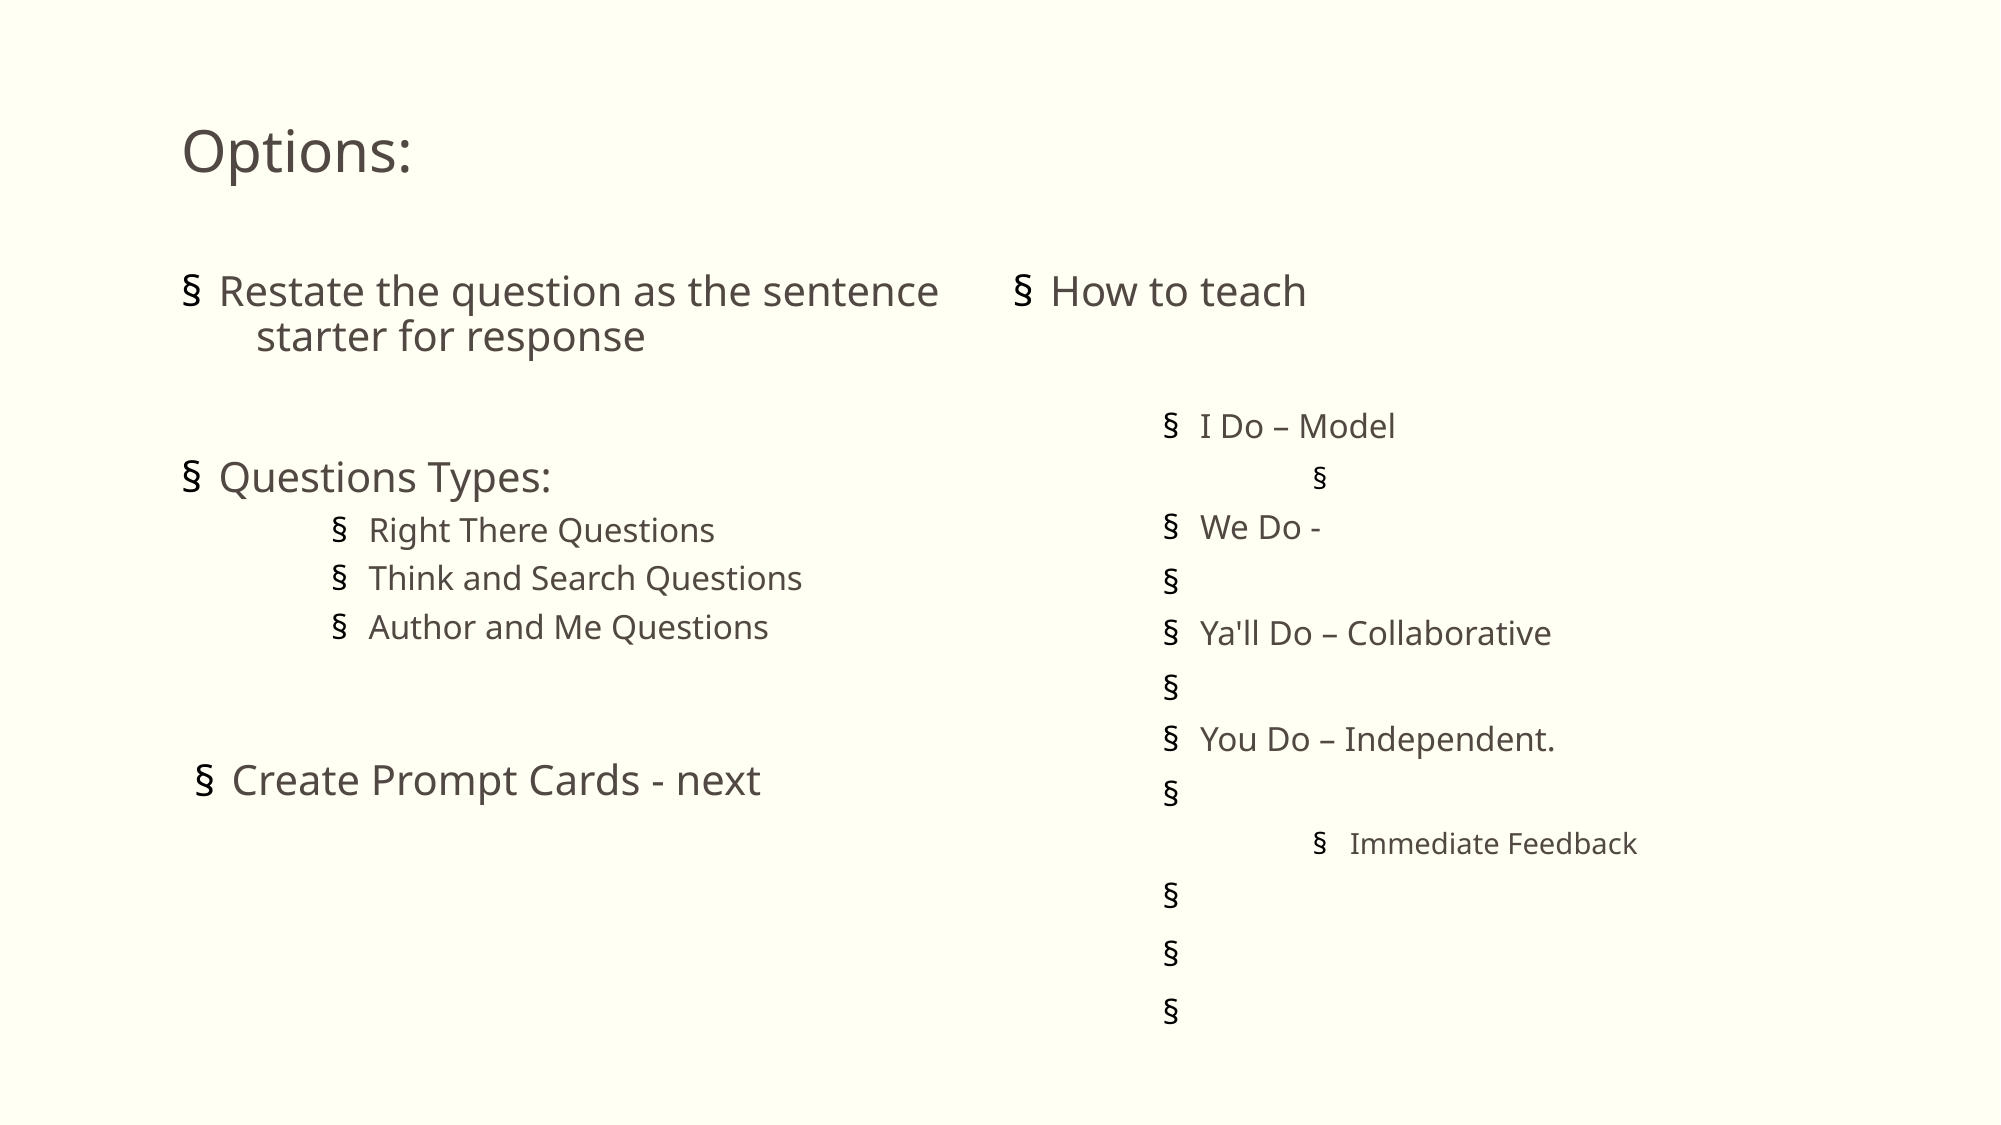

# Options:
Restate the question as the sentence starter for response
How to teach
I Do – Model
We Do -
Ya'll Do – Collaborative
You Do – Independent.
Immediate Feedback
Questions Types:
Right There Questions
Think and Search Questions
Author and Me Questions
Create Prompt Cards - next